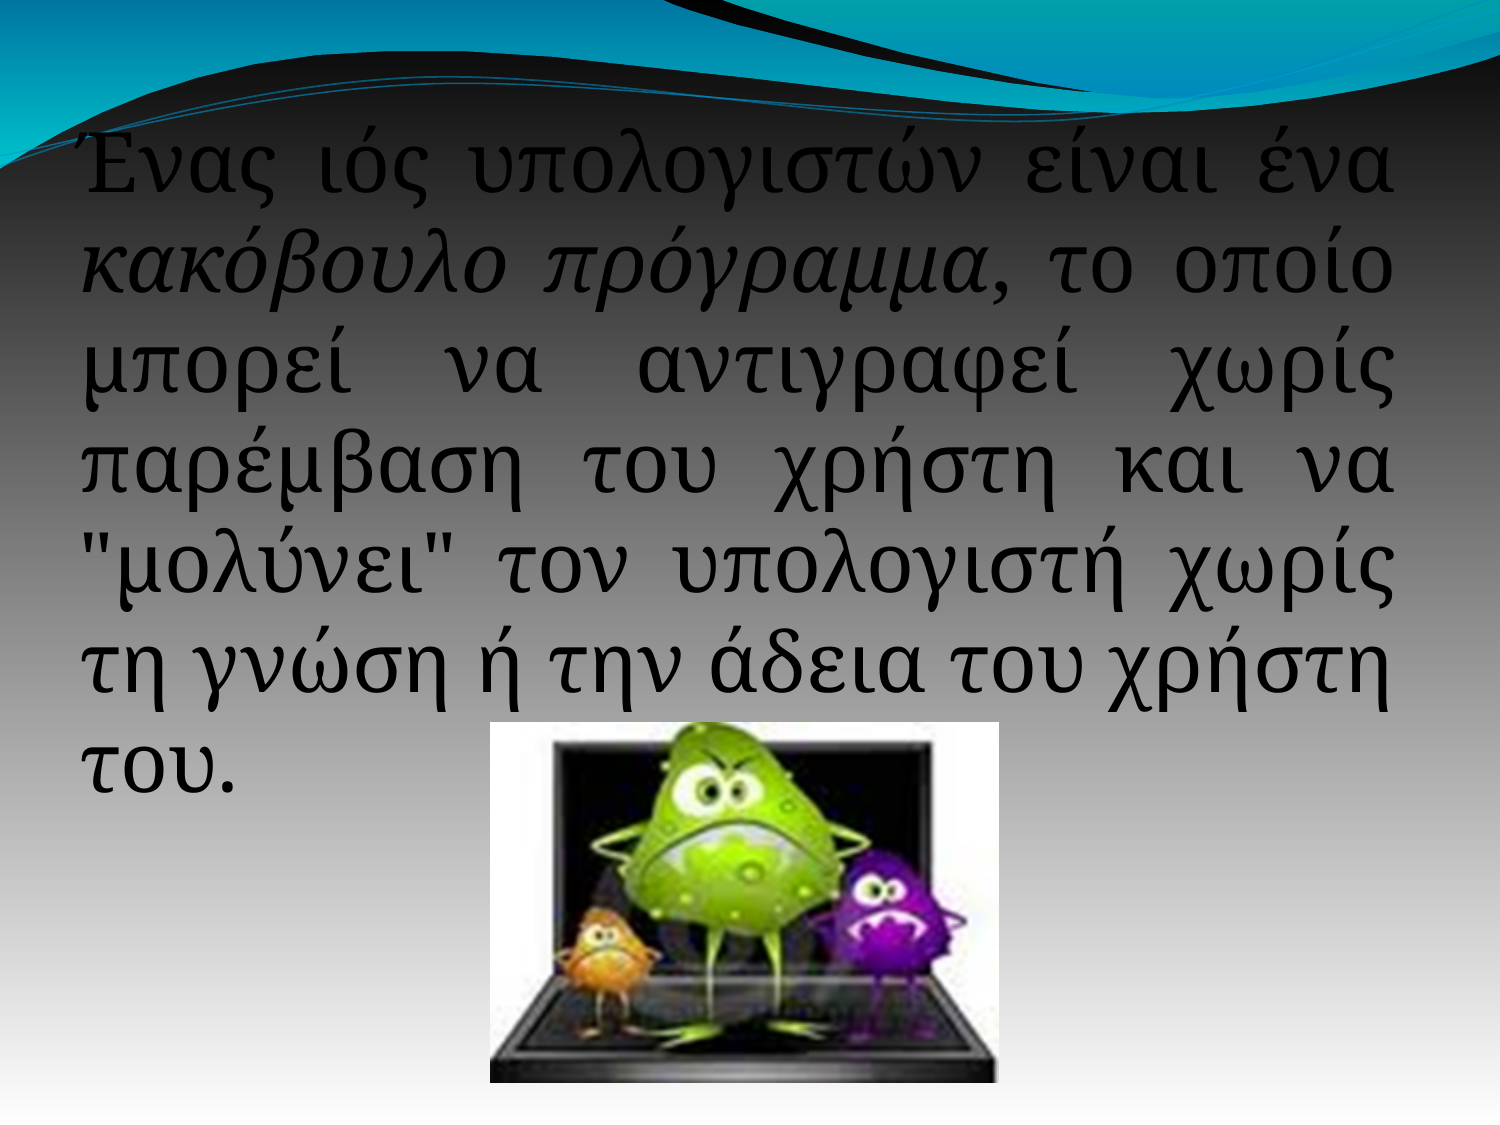

Ένας ιός υπολογιστών είναι ένα κακόβουλο πρόγραμμα, το οποίο μπορεί να αντιγραφεί χωρίς παρέμβαση του χρήστη και να "μολύνει" τον υπολογιστή χωρίς τη γνώση ή την άδεια του χρήστη του.